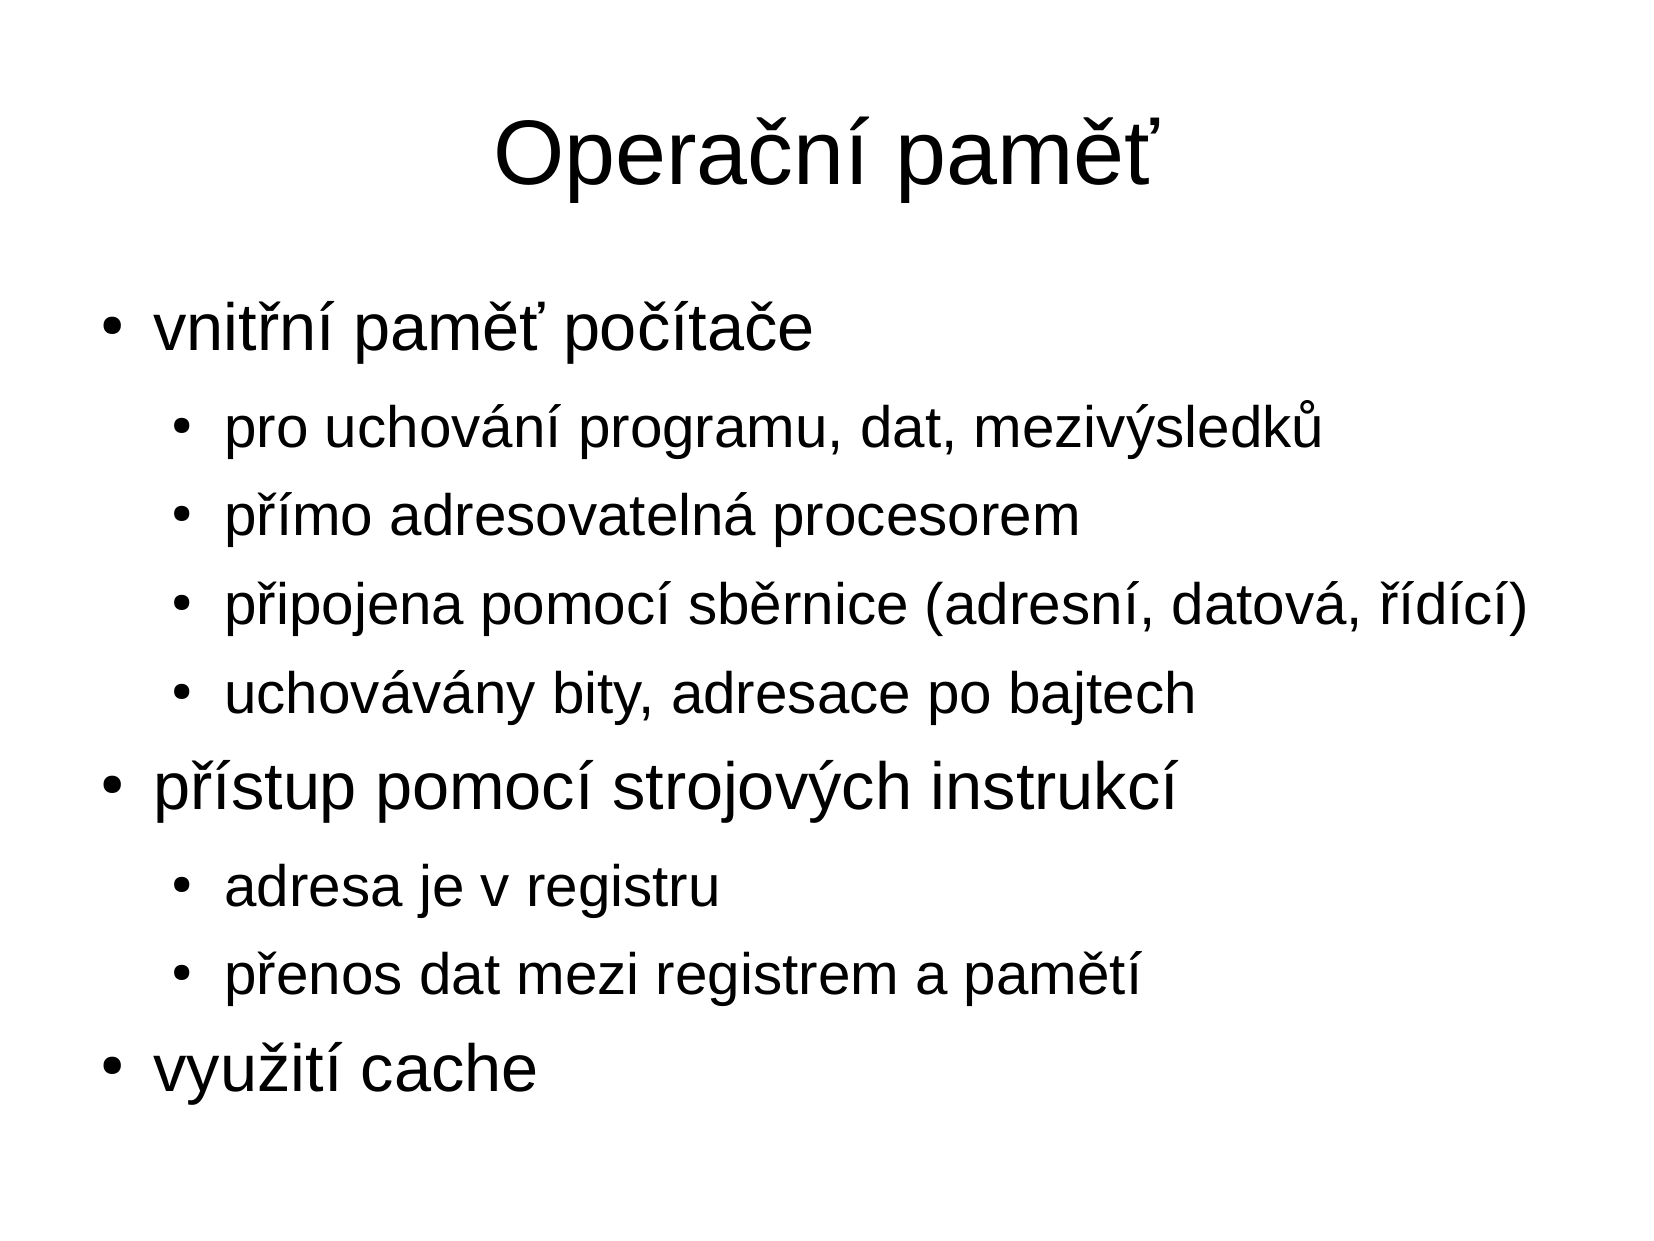

# Operační paměť
vnitřní paměť počítače
pro uchování programu, dat, mezivýsledků
přímo adresovatelná procesorem
připojena pomocí sběrnice (adresní, datová, řídící)
uchovávány bity, adresace po bajtech
přístup pomocí strojových instrukcí
adresa je v registru
přenos dat mezi registrem a pamětí
využití cache